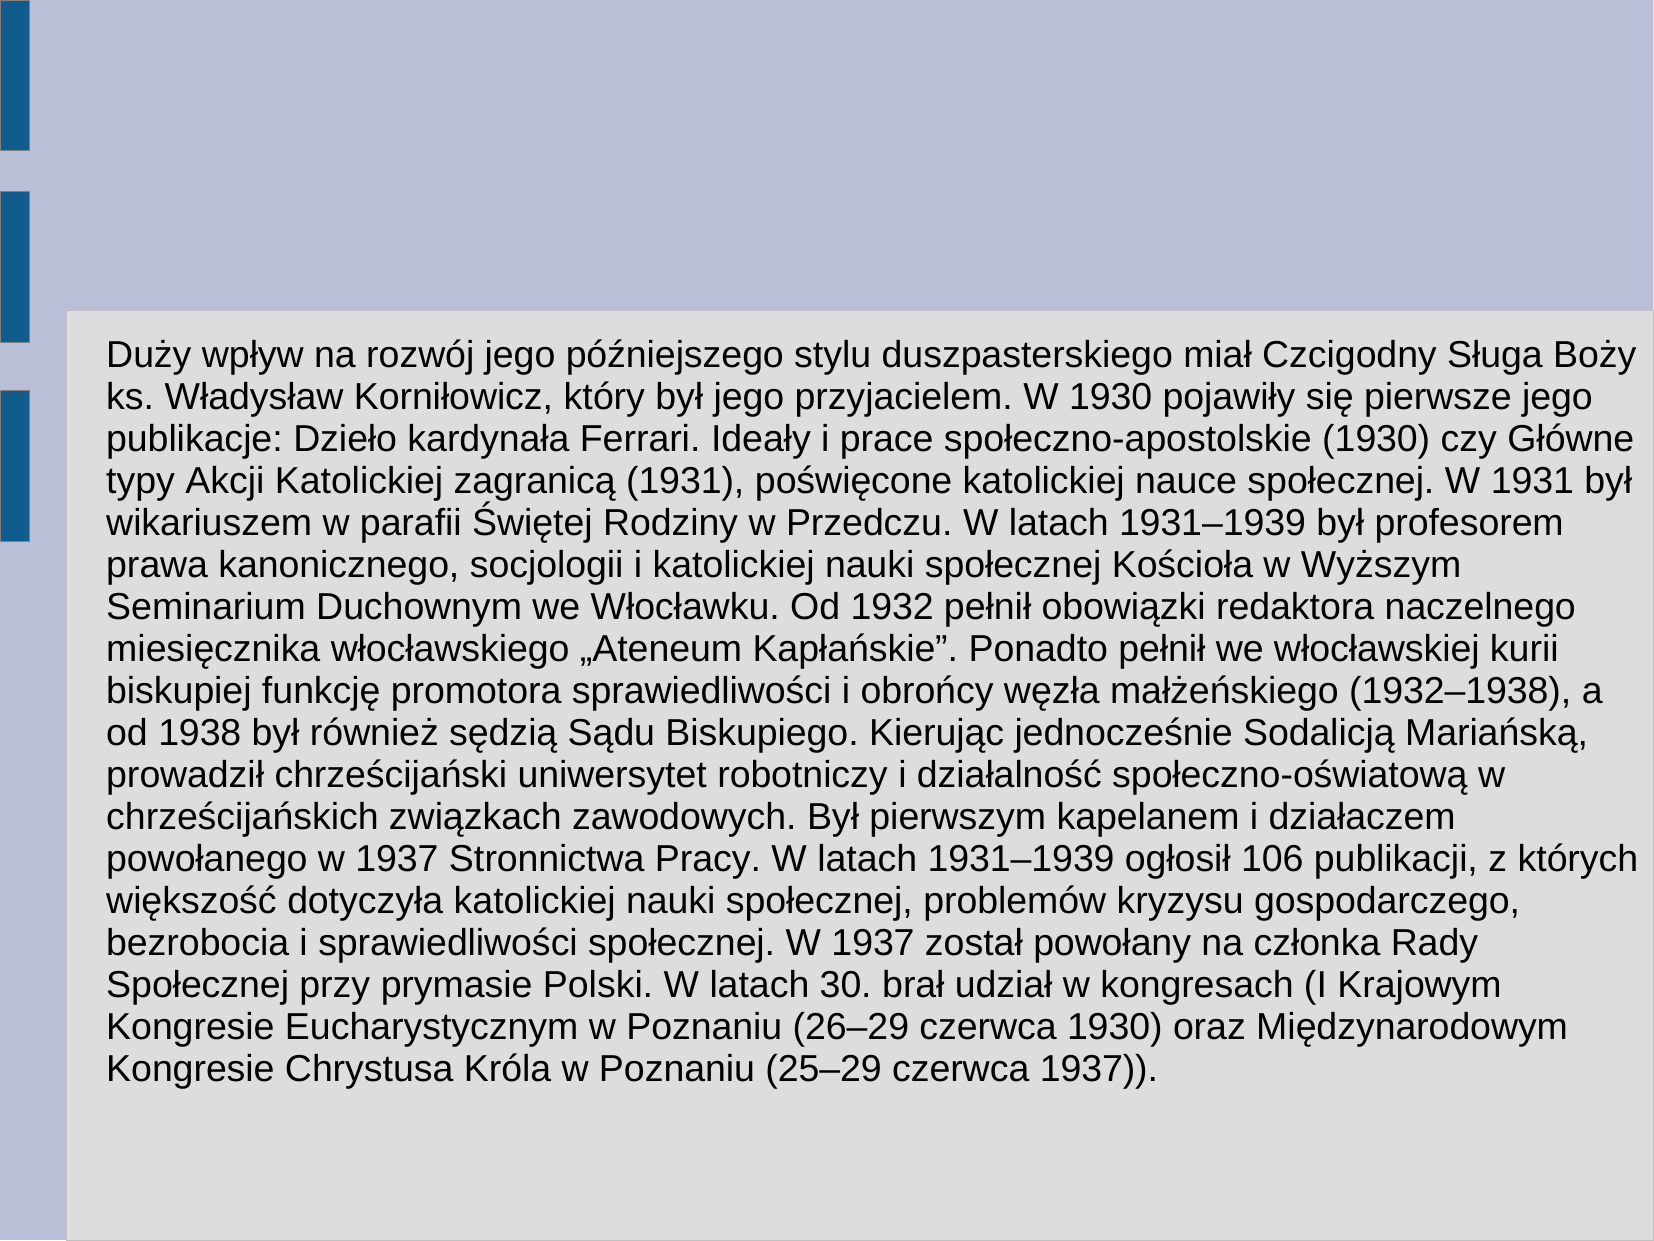

#
Duży wpływ na rozwój jego późniejszego stylu duszpasterskiego miał Czcigodny Sługa Boży ks. Władysław Korniłowicz, który był jego przyjacielem. W 1930 pojawiły się pierwsze jego publikacje: Dzieło kardynała Ferrari. Ideały i prace społeczno-apostolskie (1930) czy Główne typy Akcji Katolickiej zagranicą (1931), poświęcone katolickiej nauce społecznej. W 1931 był wikariuszem w parafii Świętej Rodziny w Przedczu. W latach 1931–1939 był profesorem prawa kanonicznego, socjologii i katolickiej nauki społecznej Kościoła w Wyższym Seminarium Duchownym we Włocławku. Od 1932 pełnił obowiązki redaktora naczelnego miesięcznika włocławskiego „Ateneum Kapłańskie”. Ponadto pełnił we włocławskiej kurii biskupiej funkcję promotora sprawiedliwości i obrońcy węzła małżeńskiego (1932–1938), a od 1938 był również sędzią Sądu Biskupiego. Kierując jednocześnie Sodalicją Mariańską, prowadził chrześcijański uniwersytet robotniczy i działalność społeczno-oświatową w chrześcijańskich związkach zawodowych. Był pierwszym kapelanem i działaczem powołanego w 1937 Stronnictwa Pracy. W latach 1931–1939 ogłosił 106 publikacji, z których większość dotyczyła katolickiej nauki społecznej, problemów kryzysu gospodarczego, bezrobocia i sprawiedliwości społecznej. W 1937 został powołany na członka Rady Społecznej przy prymasie Polski. W latach 30. brał udział w kongresach (I Krajowym Kongresie Eucharystycznym w Poznaniu (26–29 czerwca 1930) oraz Międzynarodowym Kongresie Chrystusa Króla w Poznaniu (25–29 czerwca 1937)).